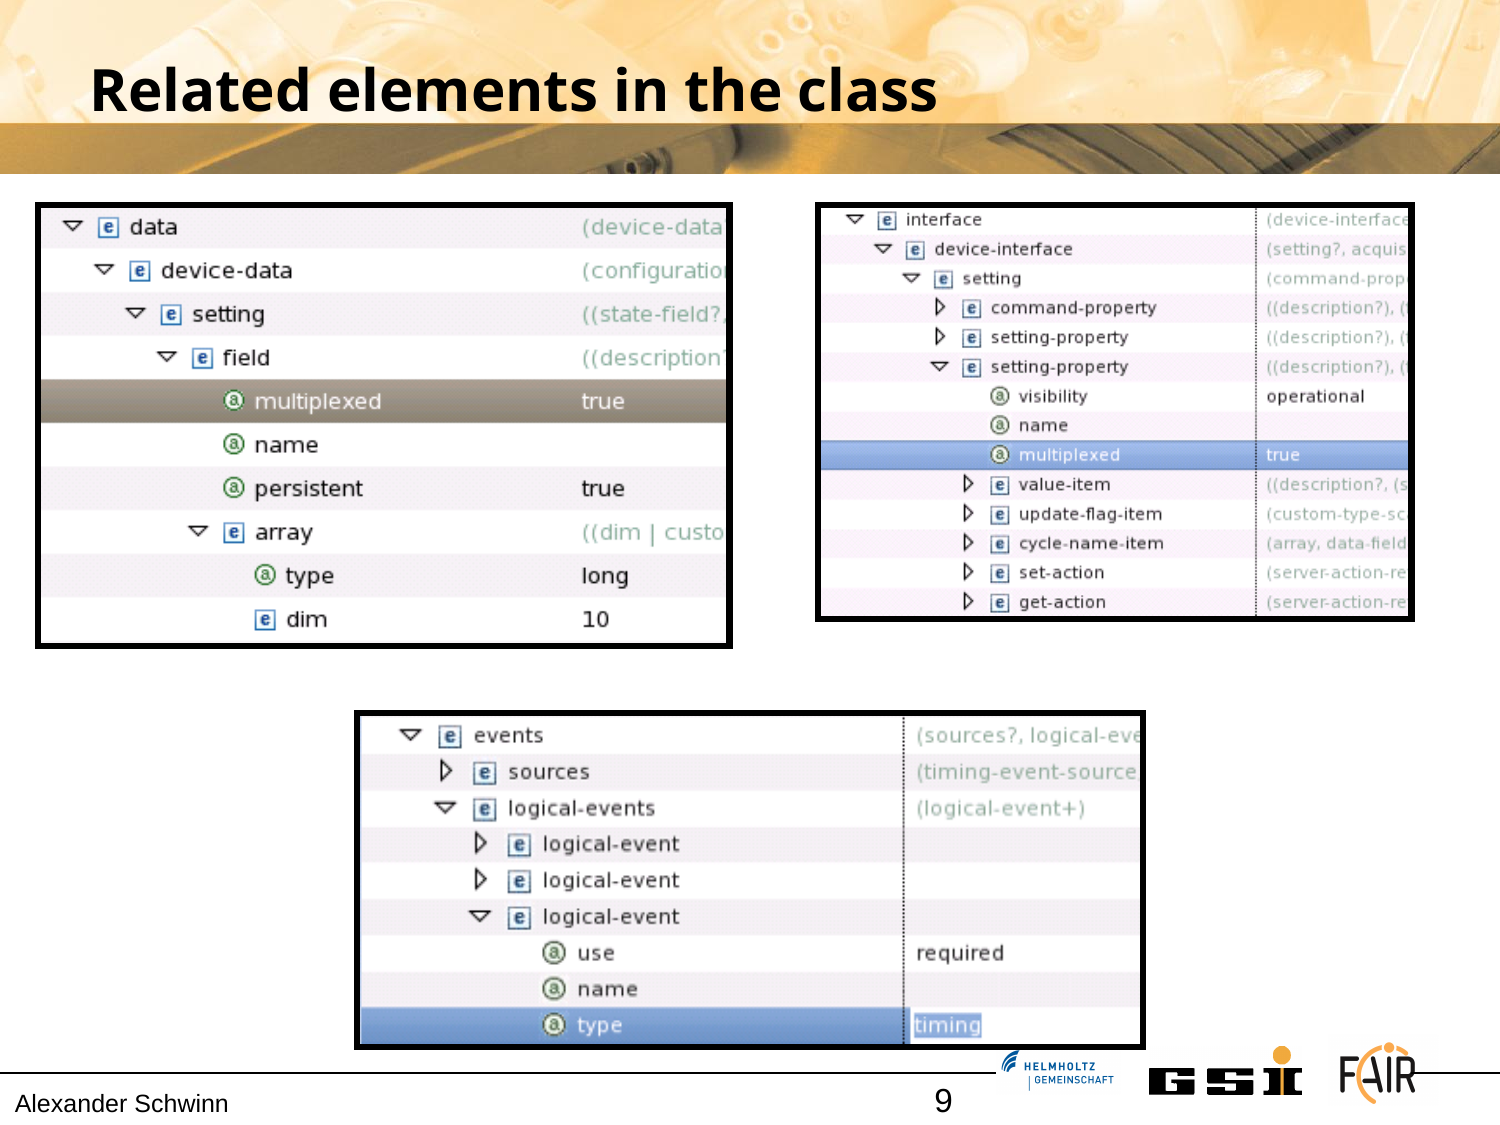

# Related elements in the class
9